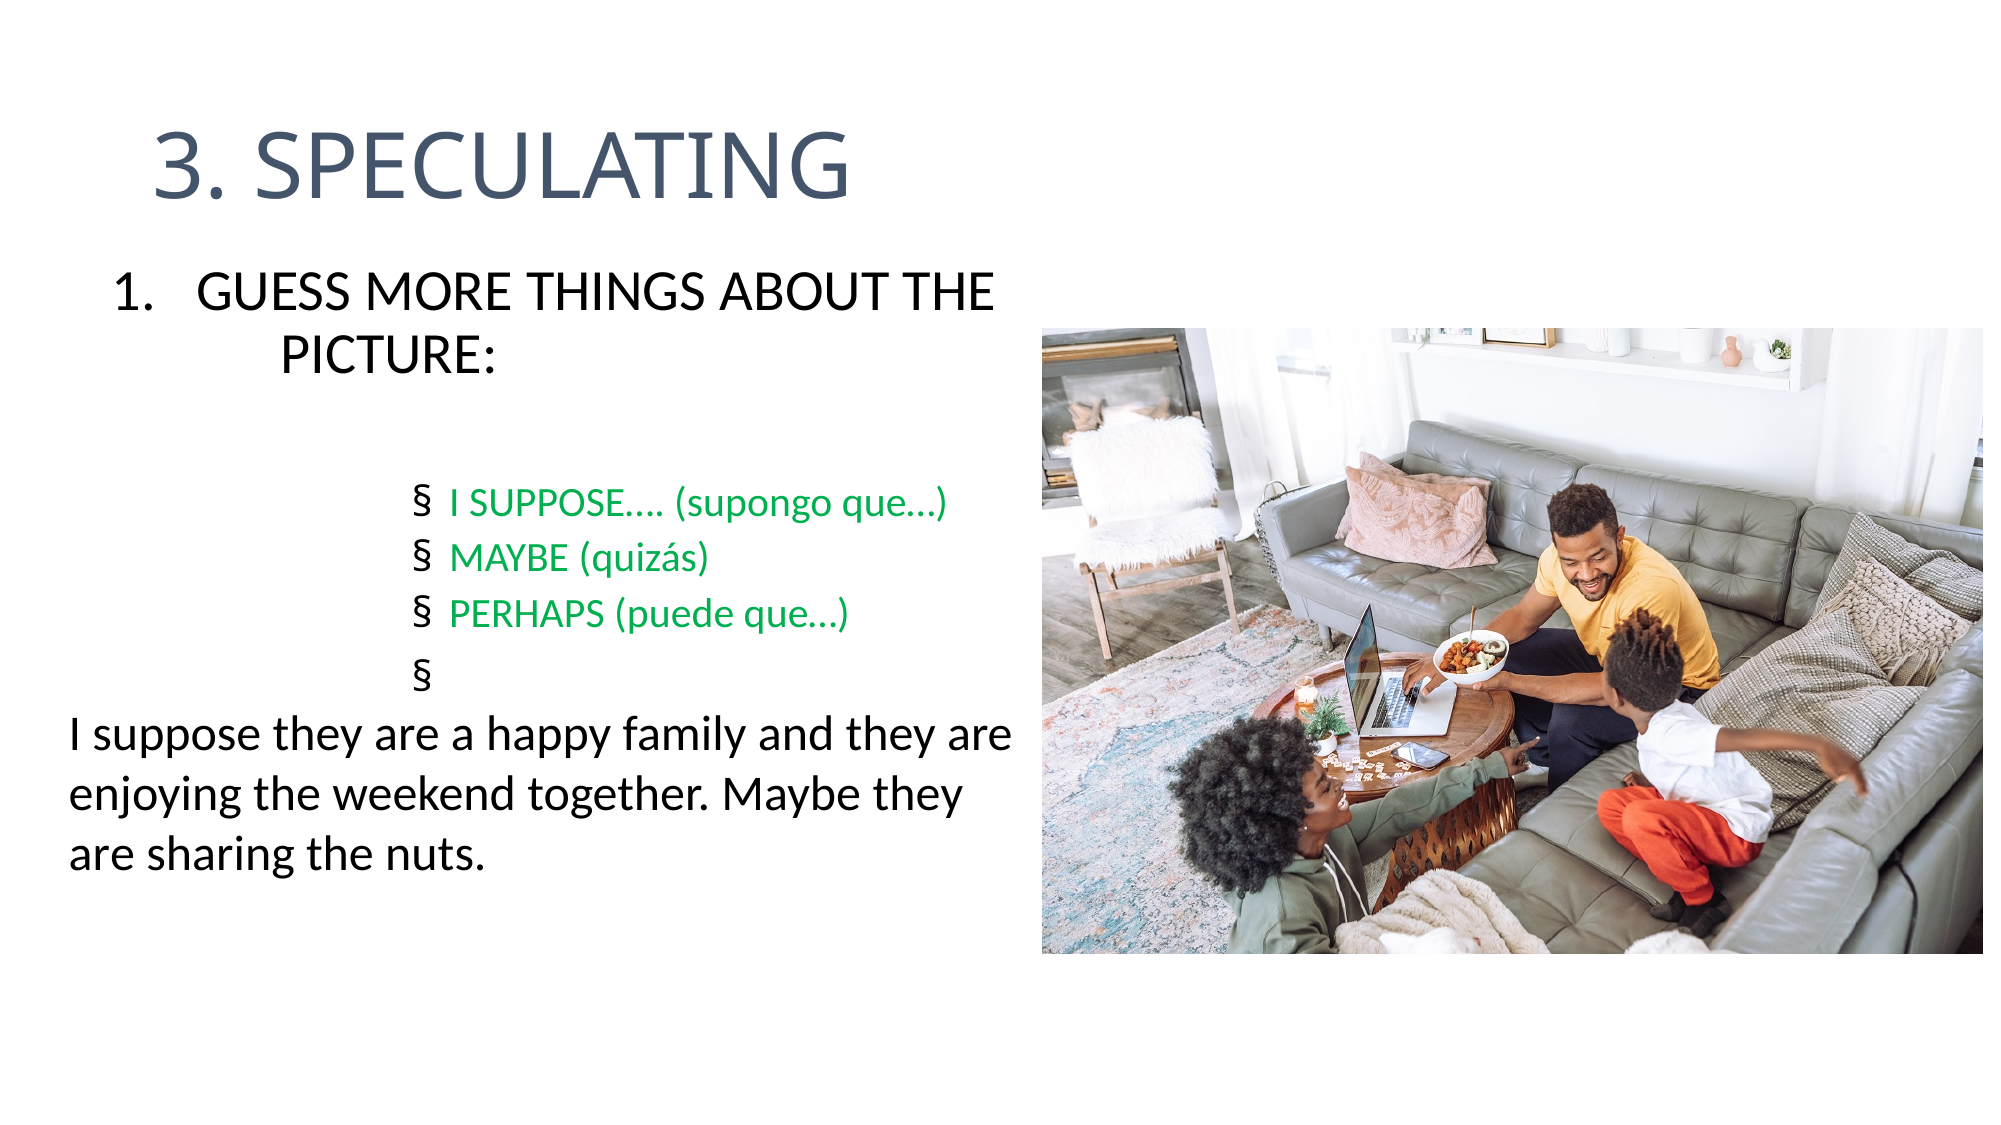

# 3. SPECULATING
GUESS MORE THINGS ABOUT THE PICTURE:
I SUPPOSE…. (supongo que…)
MAYBE (quizás)
PERHAPS (puede que…)
I suppose they are a happy family and they are enjoying the weekend together. Maybe they are sharing the nuts.